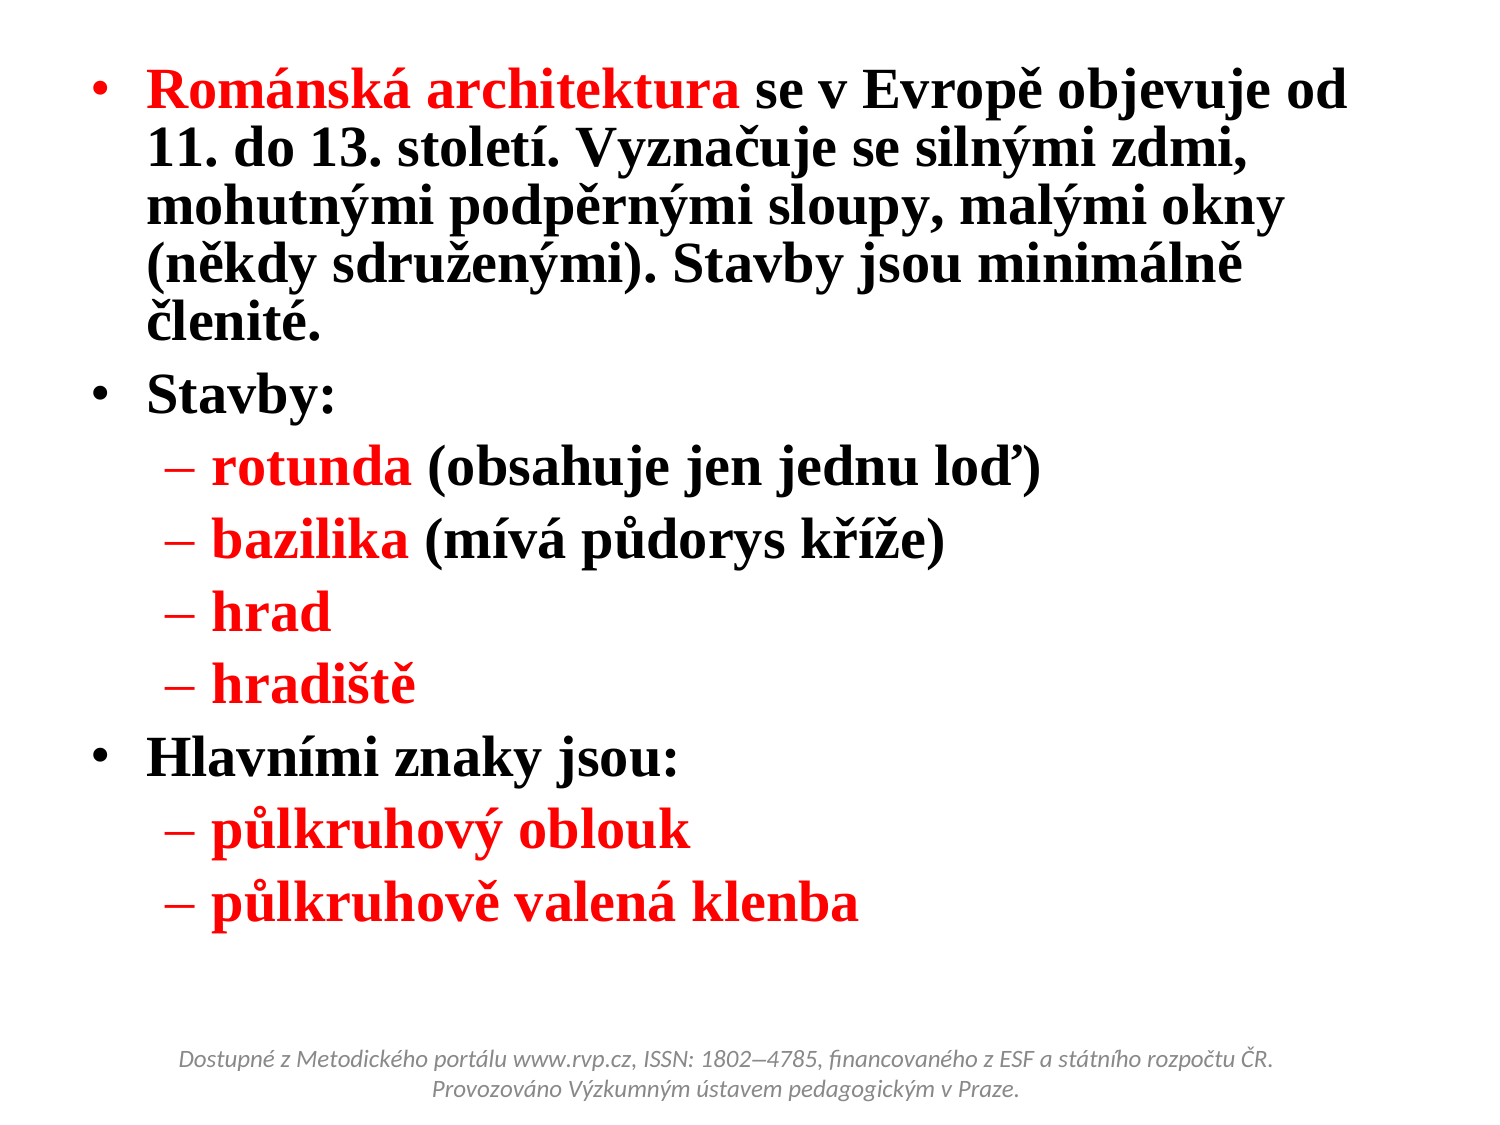

# Románská architektura se v Evropě objevuje od 11. do 13. století. Vyznačuje se silnými zdmi, mohutnými podpěrnými sloupy, malými okny (někdy sdruženými). Stavby jsou minimálně členité.
Stavby:
rotunda (obsahuje jen jednu loď)
bazilika (mívá půdorys kříže)
hrad
hradiště
Hlavními znaky jsou:
půlkruhový oblouk
půlkruhově valená klenba
Dostupné z Metodického portálu www.rvp.cz, ISSN: 1802–4785, financovaného z ESF a státního rozpočtu ČR. Provozováno Výzkumným ústavem pedagogickým v Praze.